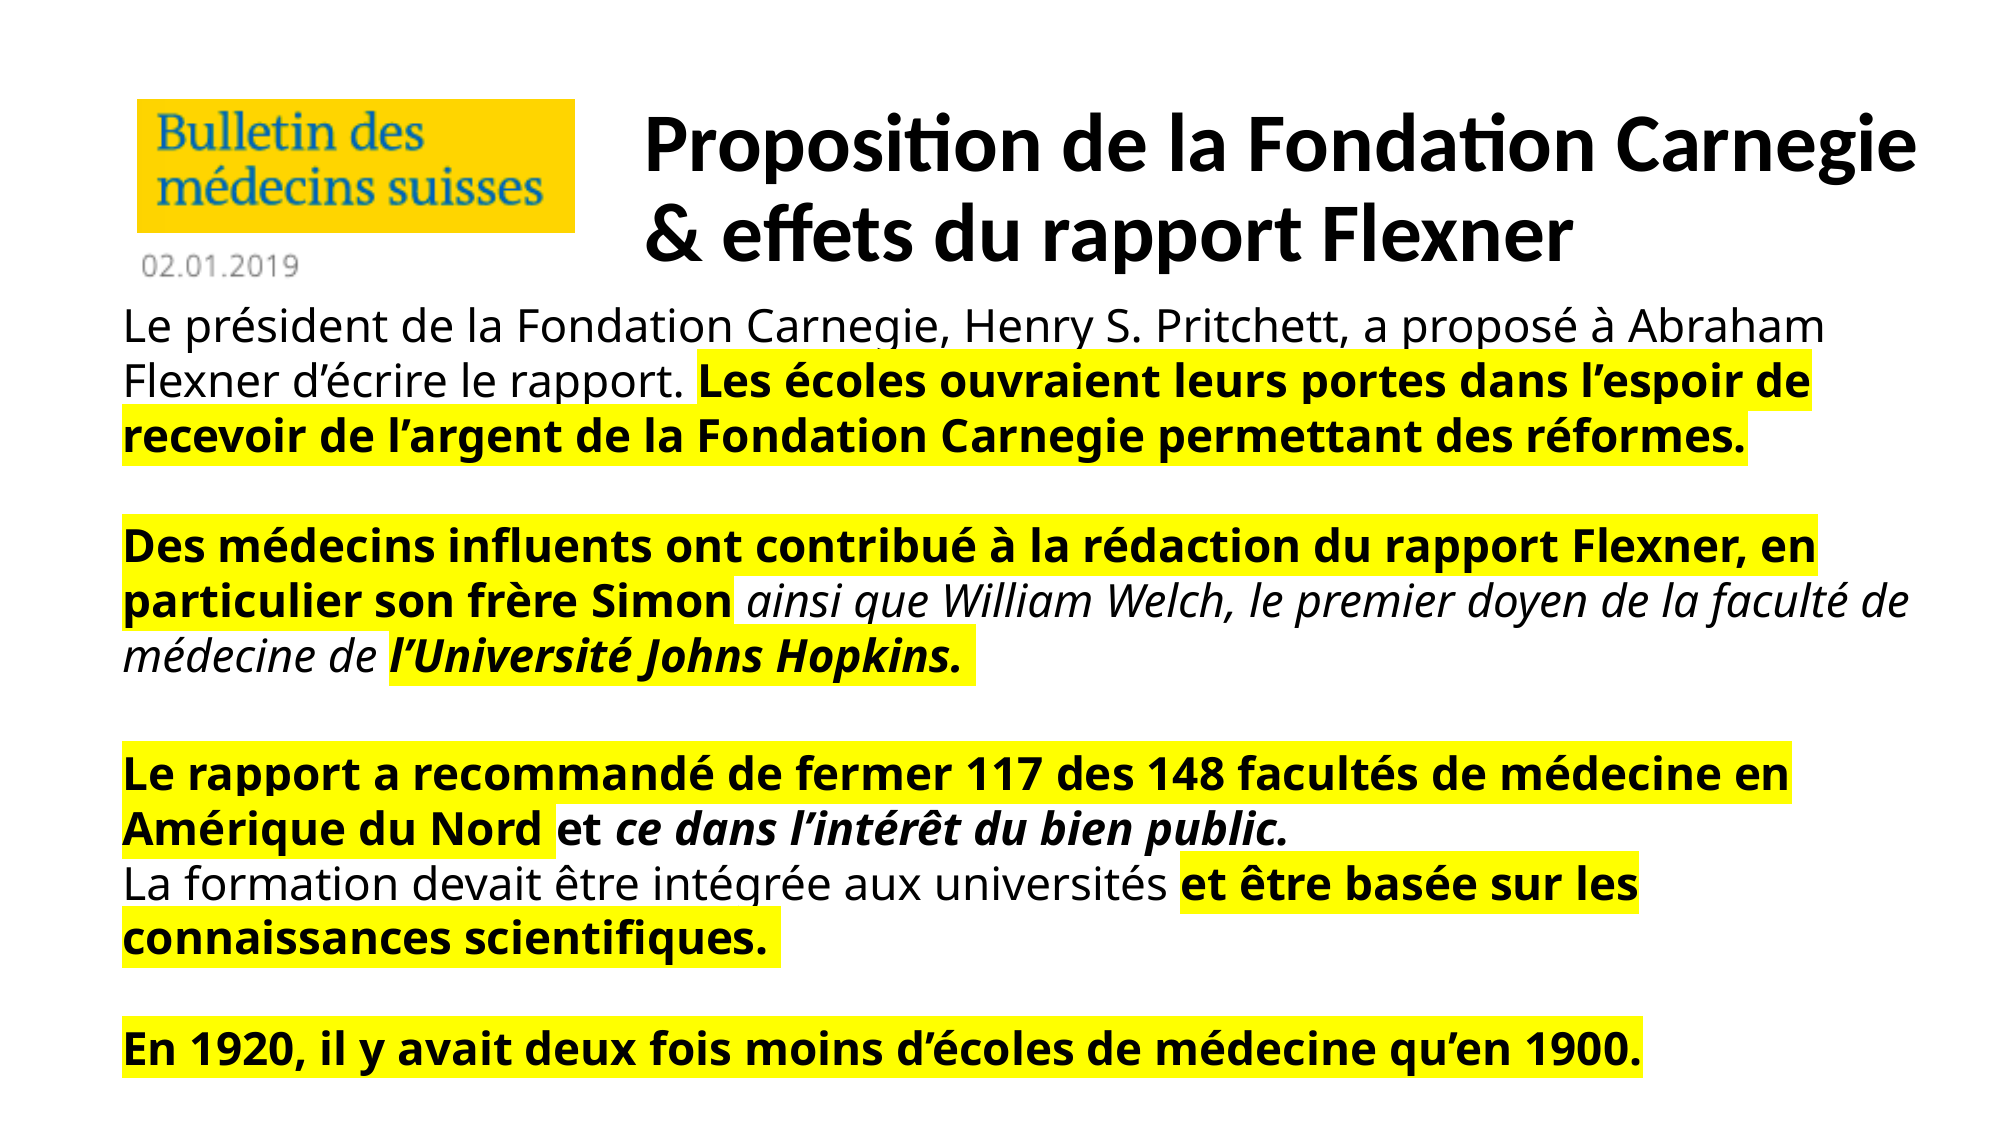

Proposition de la Fondation Carnegie
& effets du rapport Flexner
Le président de la Fondation Carnegie, Henry S. Pritchett, a proposé à Abraham Flexner d’écrire le rapport. Les écoles ouvraient leurs portes dans l’espoir de recevoir de l’argent de la Fondation Carnegie permettant des réformes.
Des médecins influents ont contribué à la rédaction du rapport Flexner, en particulier son frère Simon ainsi que William Welch, le premier doyen de la faculté de médecine de l’Université Johns Hopkins.
Le rapport a recommandé de fermer 117 des 148 facultés de médecine en Amérique du Nord et ce dans l’intérêt du bien public.
La formation ­devait être intégrée aux universités et être basée sur les connaissances scientifiques.
En 1920, il y avait deux fois moins d’écoles de médecine qu’en 1900.